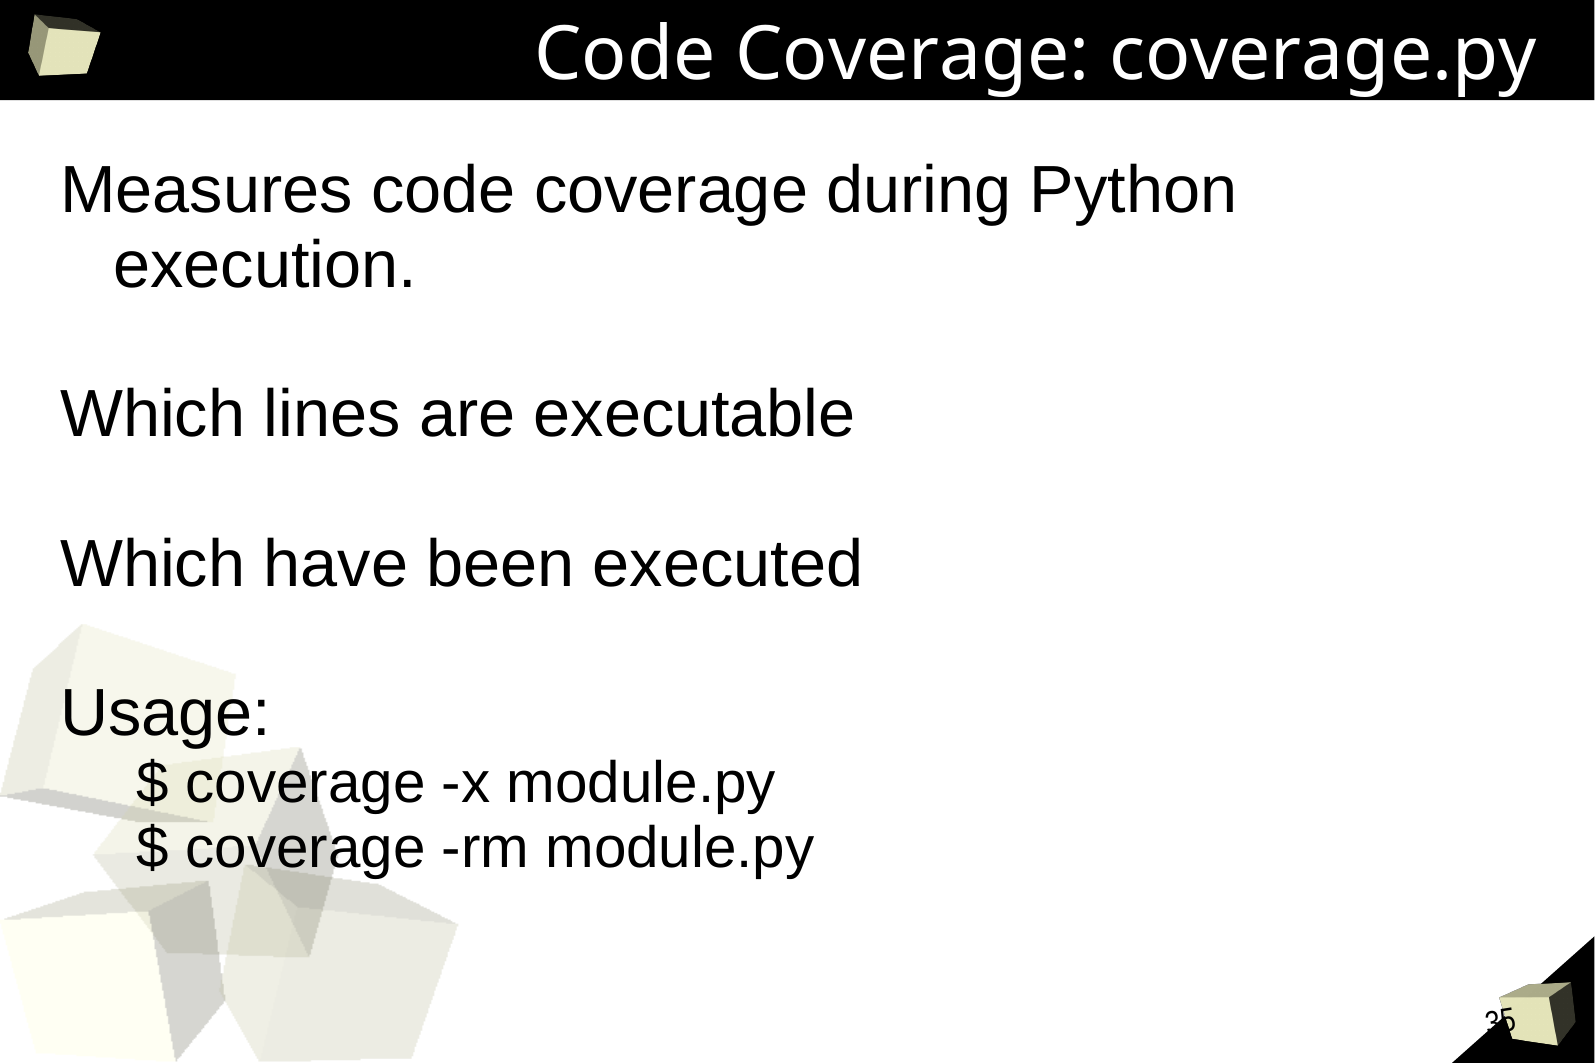

# Code Coverage: coverage.py
Measures code coverage during Python execution.
Which lines are executable
Which have been executed
Usage:
$ coverage -x module.py
$ coverage -rm module.py